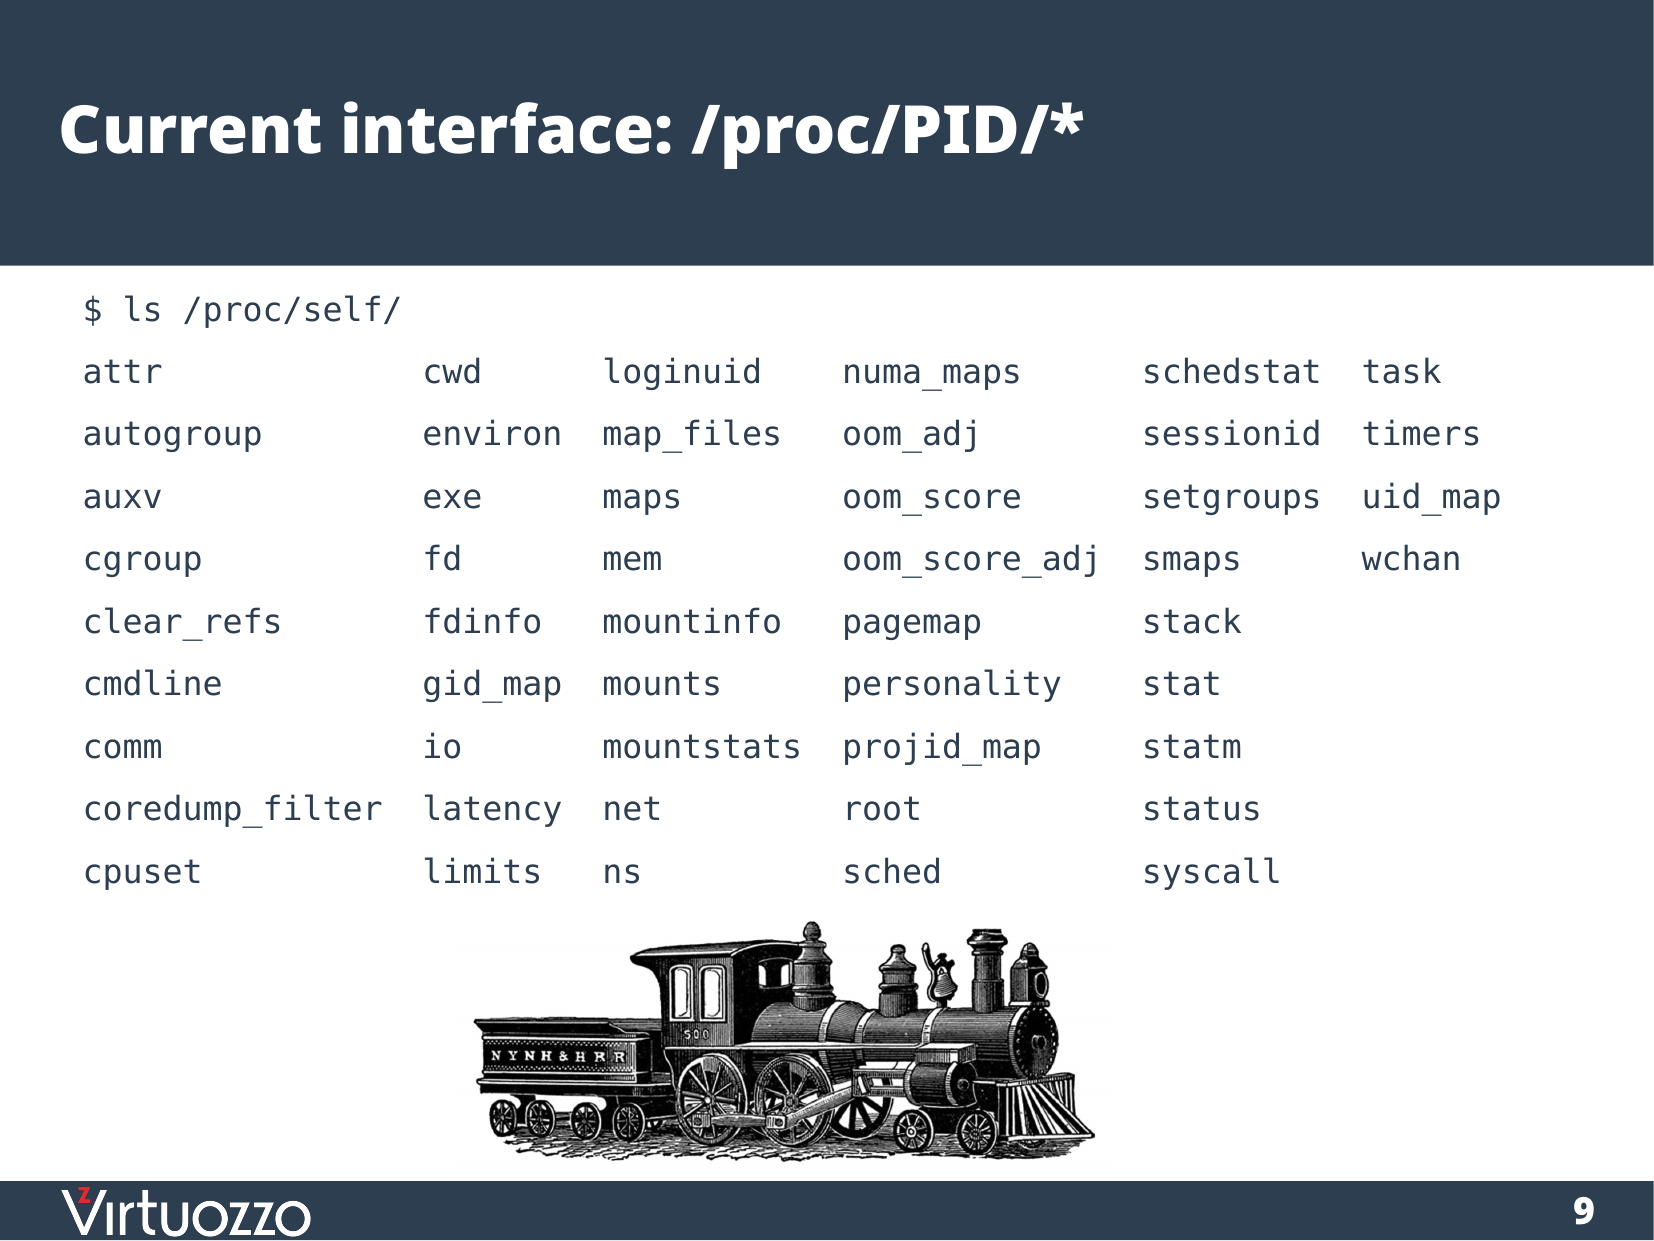

# Current interface: /proc/PID/*
$ ls /proc/self/
attr             cwd      loginuid    numa_maps      schedstat  task
autogroup        environ  map_files   oom_adj        sessionid  timers
auxv             exe      maps        oom_score      setgroups  uid_map
cgroup           fd       mem         oom_score_adj  smaps      wchan
clear_refs       fdinfo   mountinfo   pagemap        stack
cmdline          gid_map  mounts      personality    stat
comm             io       mountstats  projid_map     statm
coredump_filter  latency  net         root           status
cpuset           limits   ns          sched          syscall
9